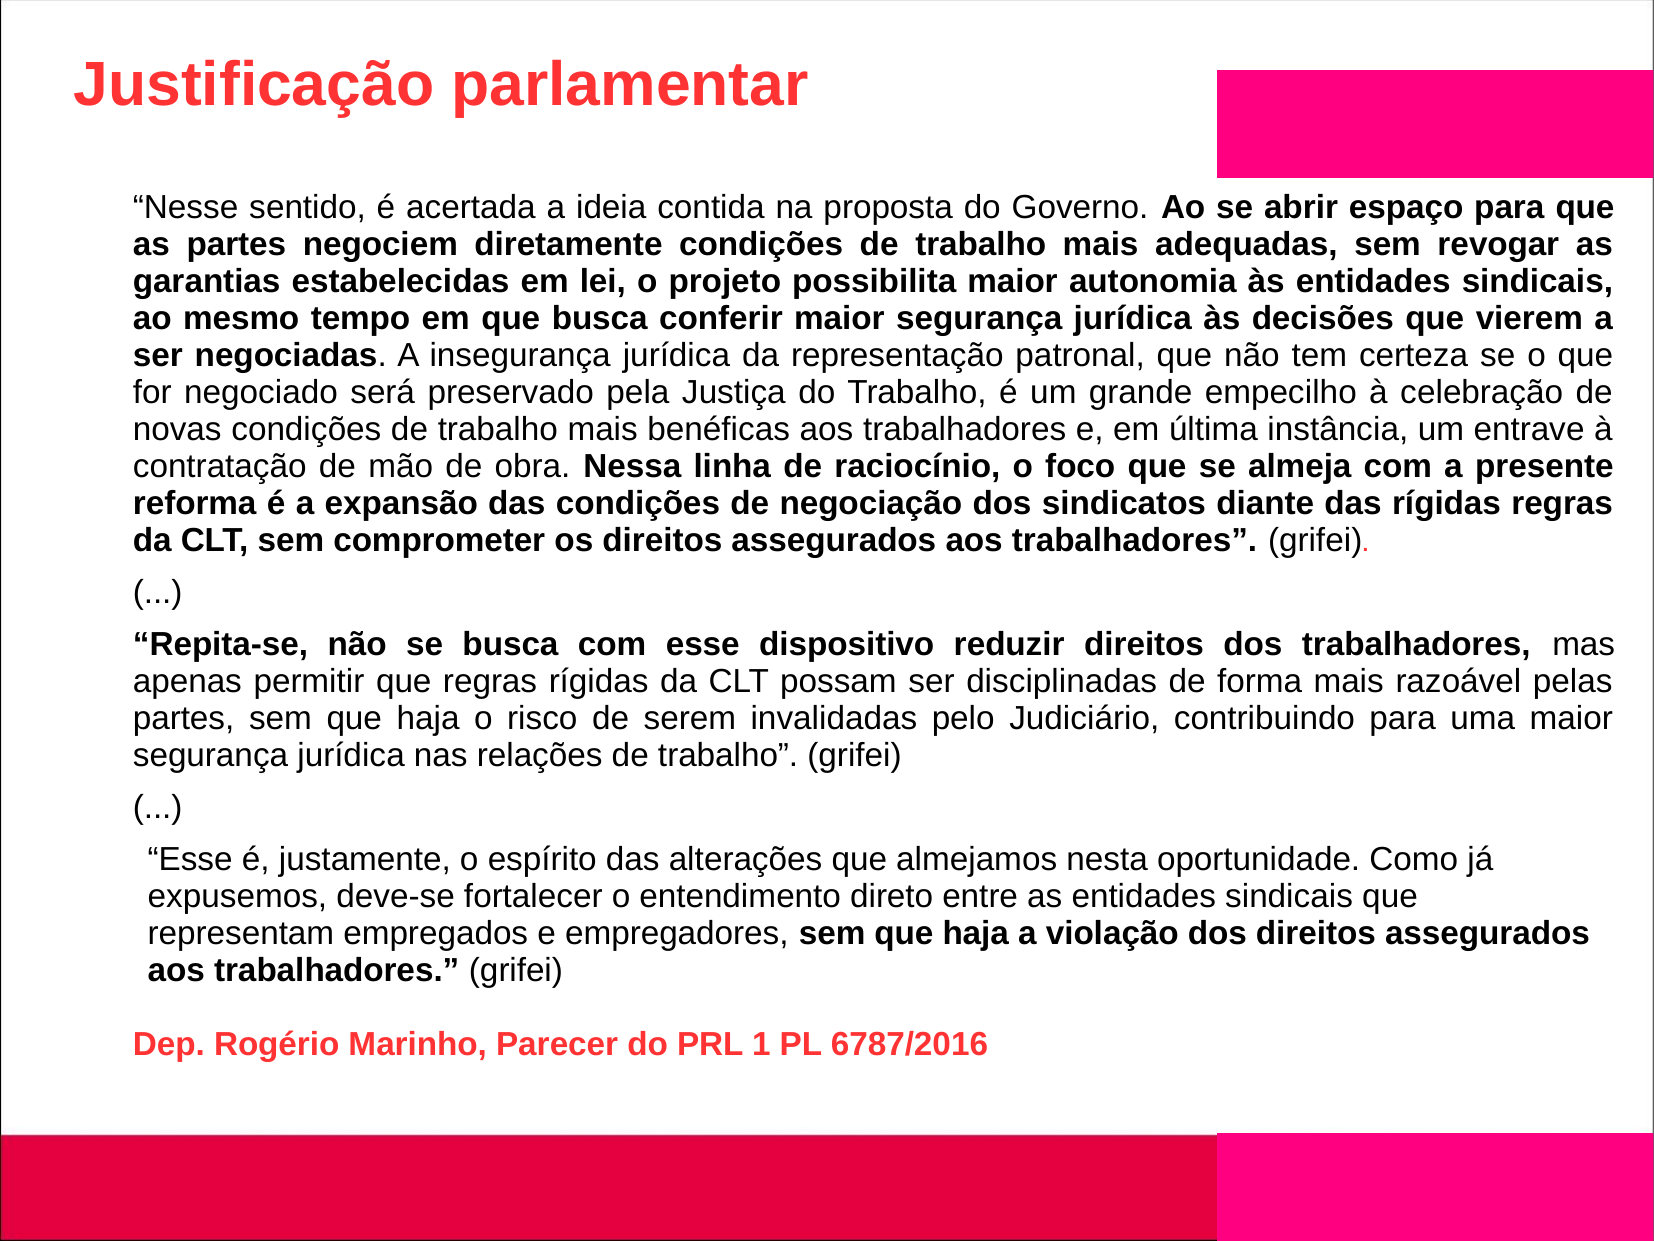

Justificação parlamentar
“Nesse sentido, é acertada a ideia contida na proposta do Governo. Ao se abrir espaço para que as partes negociem diretamente condições de trabalho mais adequadas, sem revogar as garantias estabelecidas em lei, o projeto possibilita maior autonomia às entidades sindicais, ao mesmo tempo em que busca conferir maior segurança jurídica às decisões que vierem a ser negociadas. A insegurança jurídica da representação patronal, que não tem certeza se o que for negociado será preservado pela Justiça do Trabalho, é um grande empecilho à celebração de novas condições de trabalho mais benéficas aos trabalhadores e, em última instância, um entrave à contratação de mão de obra. Nessa linha de raciocínio, o foco que se almeja com a presente reforma é a expansão das condições de negociação dos sindicatos diante das rígidas regras da CLT, sem comprometer os direitos assegurados aos trabalhadores”. (grifei).
(...)
“Repita-se, não se busca com esse dispositivo reduzir direitos dos trabalhadores, mas apenas permitir que regras rígidas da CLT possam ser disciplinadas de forma mais razoável pelas partes, sem que haja o risco de serem invalidadas pelo Judiciário, contribuindo para uma maior segurança jurídica nas relações de trabalho”. (grifei)
(...)
	“Esse é, justamente, o espírito das alterações que almejamos nesta oportunidade. Como já 		expusemos, deve-se fortalecer o entendimento direto entre as entidades sindicais que 			representam empregados e empregadores, sem que haja a violação dos direitos assegurados 	aos trabalhadores.” (grifei)
Dep. Rogério Marinho, Parecer do PRL 1 PL 6787/2016